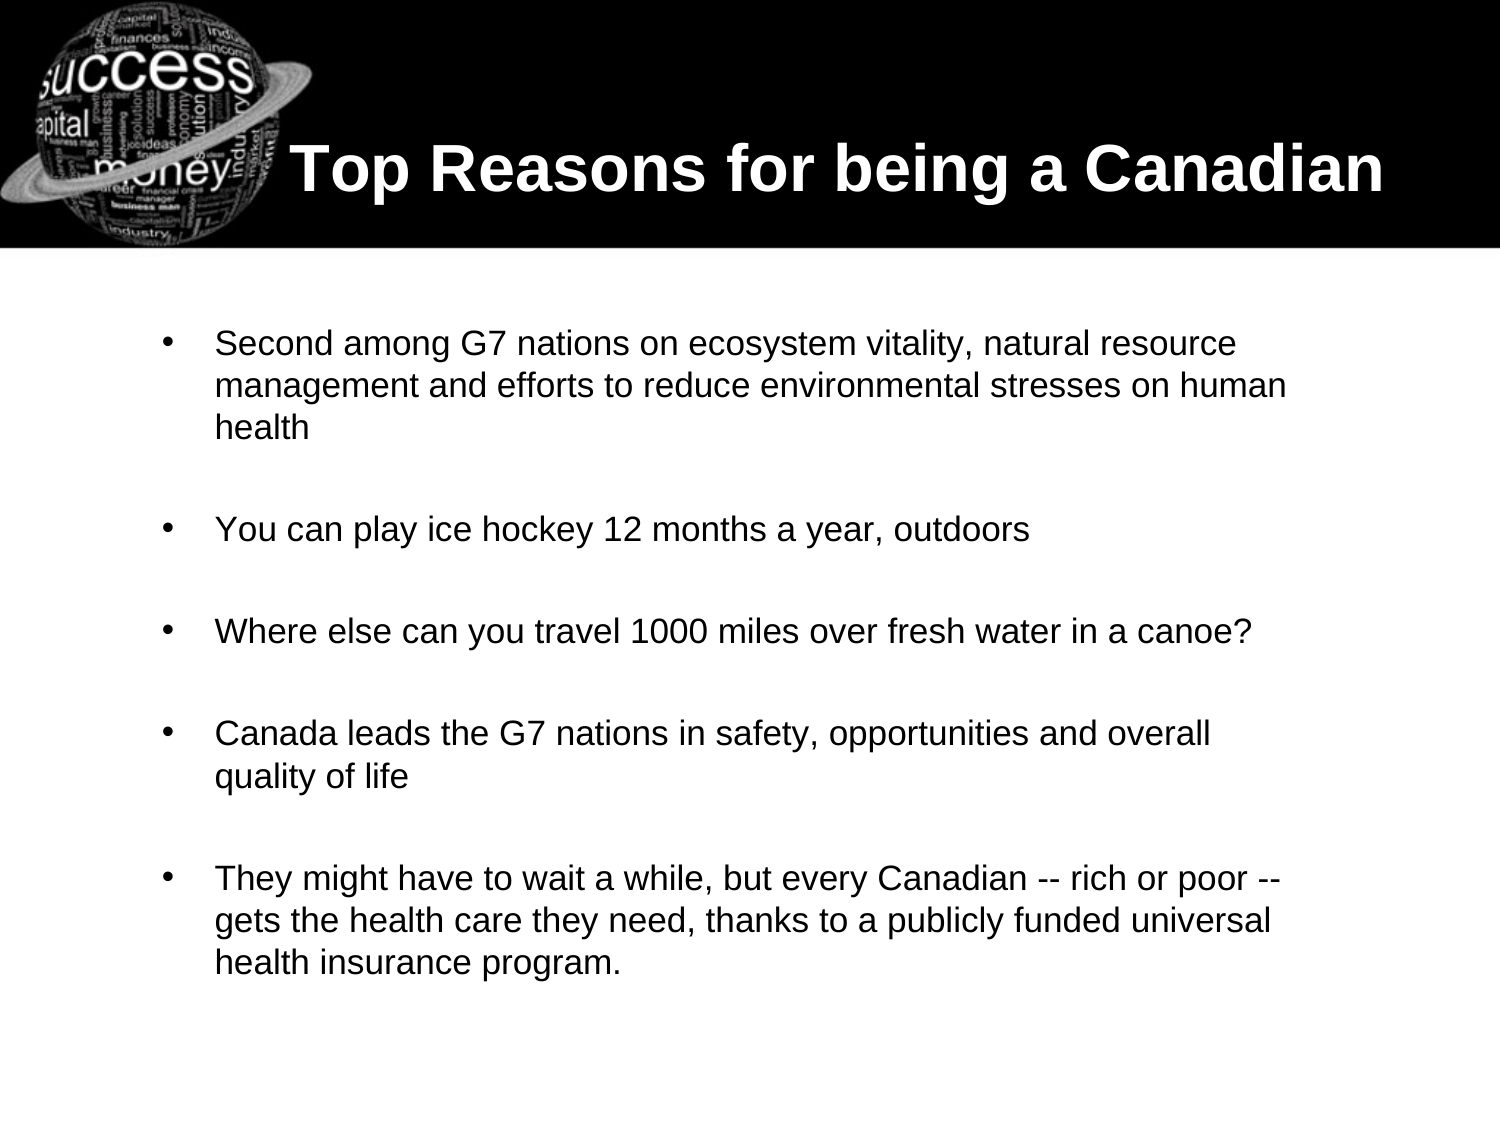

# Top Reasons for being a Canadian
Second among G7 nations on ecosystem vitality, natural resource management and efforts to reduce environmental stresses on human health
You can play ice hockey 12 months a year, outdoors
Where else can you travel 1000 miles over fresh water in a canoe?
Canada leads the G7 nations in safety, opportunities and overall quality of life
They might have to wait a while, but every Canadian -- rich or poor -- gets the health care they need, thanks to a publicly funded universal health insurance program.